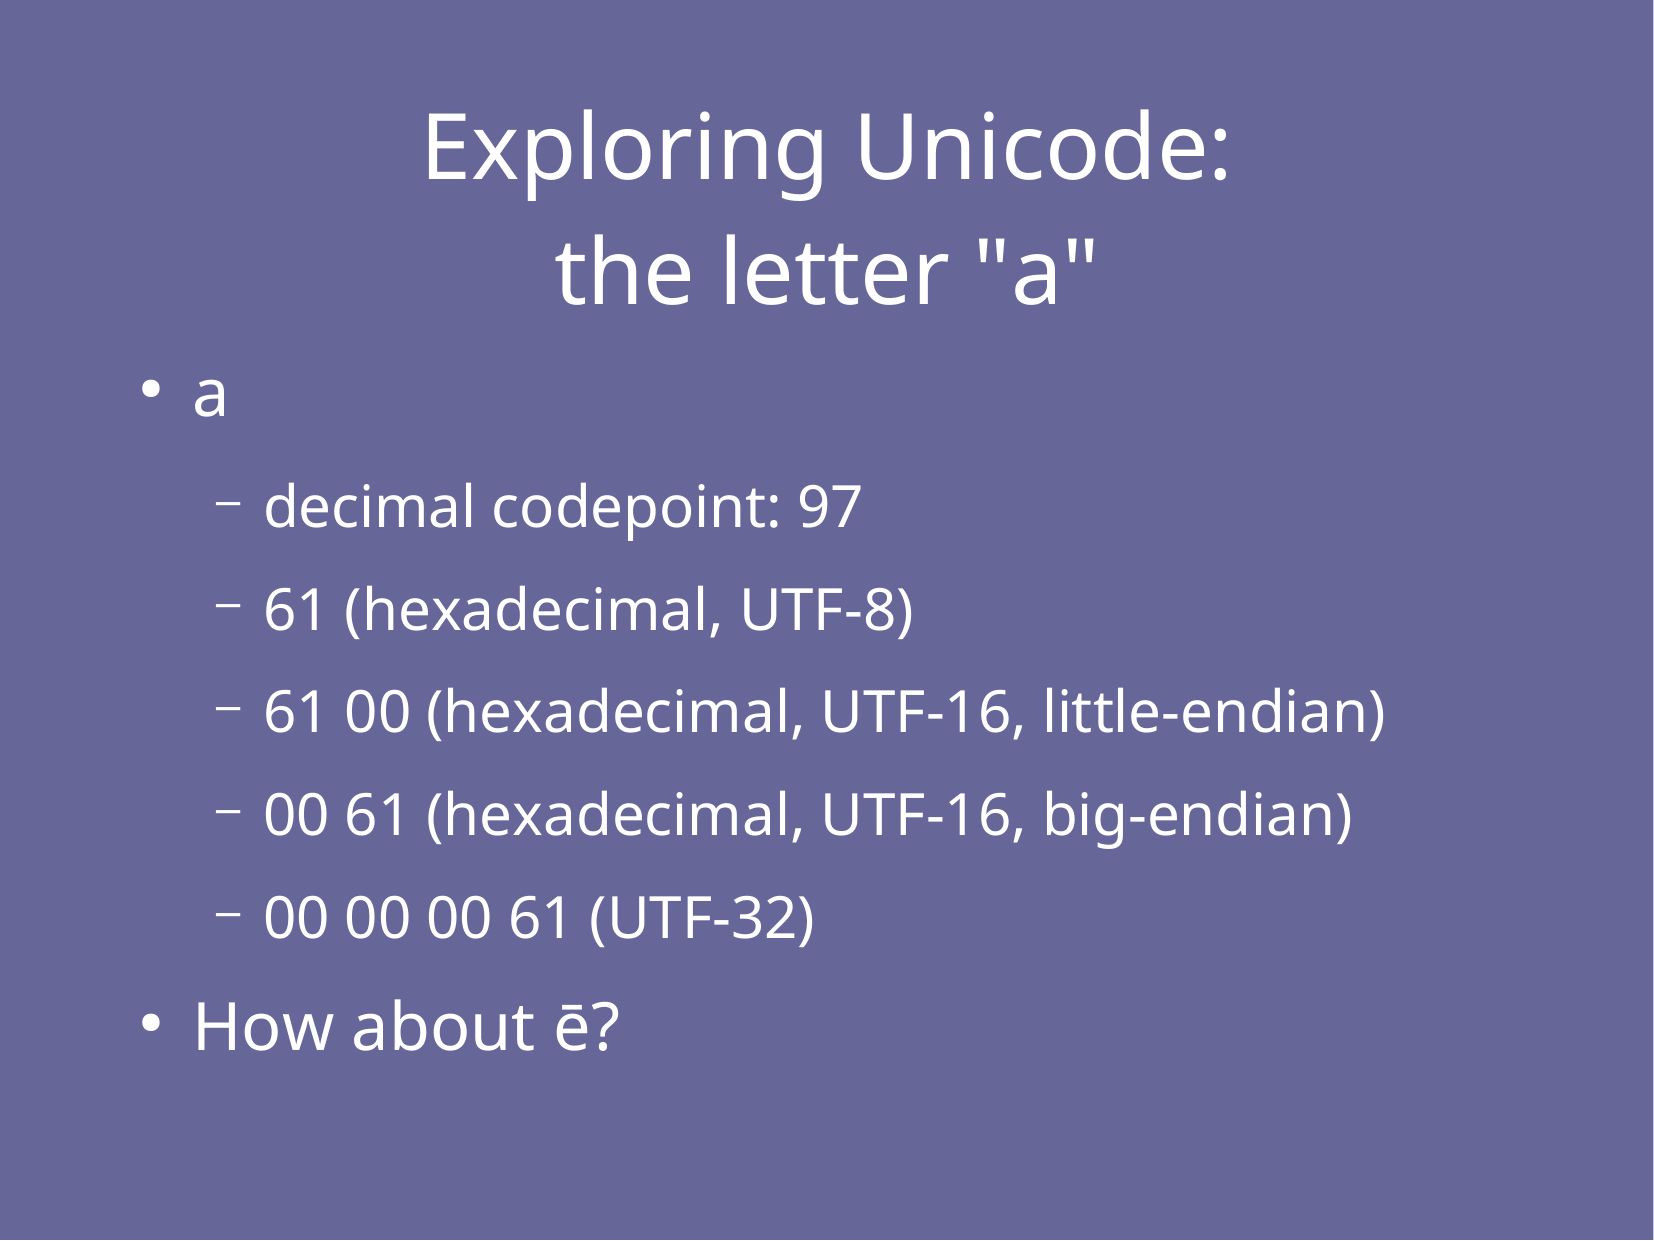

# Exploring Unicode: the letter "a"
a
decimal codepoint: 97
61 (hexadecimal, UTF-8)
61 00 (hexadecimal, UTF-16, little-endian)
00 61 (hexadecimal, UTF-16, big-endian)
00 00 00 61 (UTF-32)
How about ē?